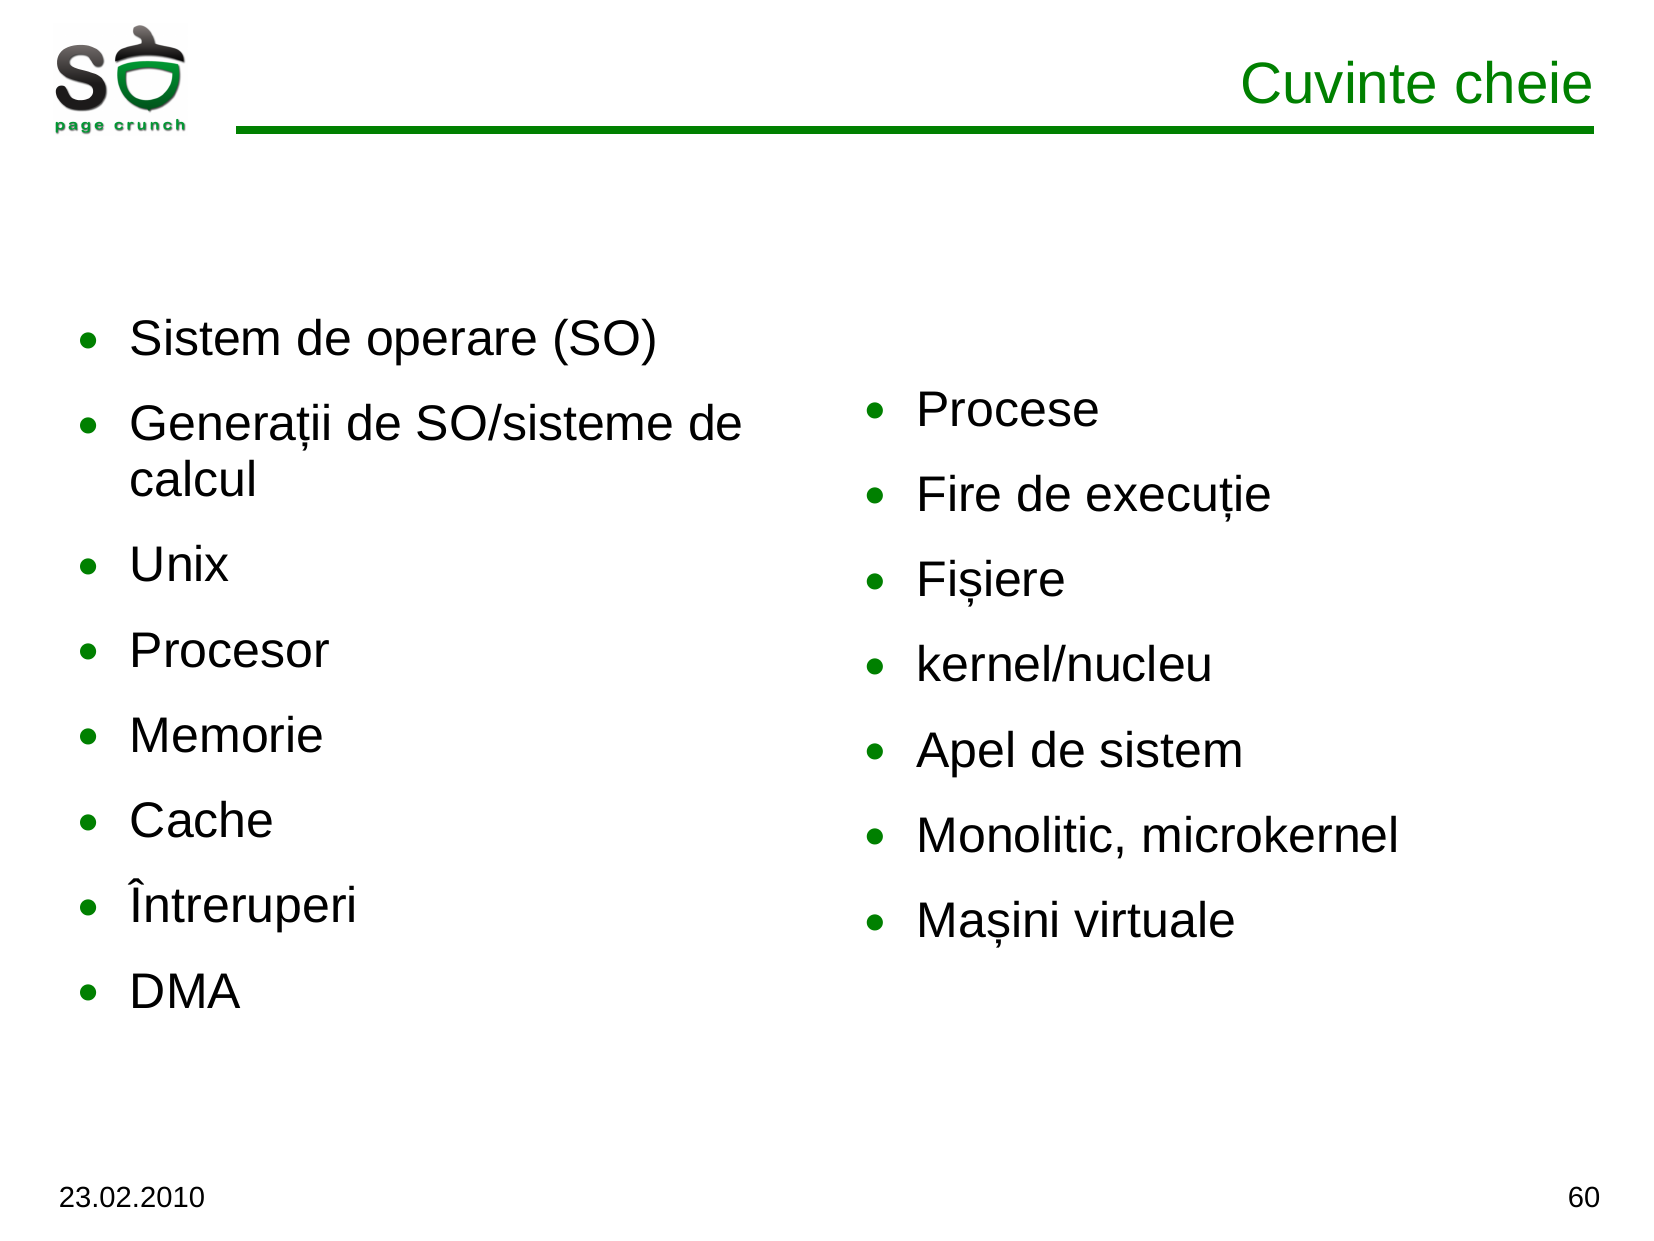

# Cuvinte cheie
Sistem de operare (SO)
Generații de SO/sisteme de calcul
Unix
Procesor
Memorie
Cache
Întreruperi
DMA
Procese
Fire de execuție
Fișiere
kernel/nucleu
Apel de sistem
Monolitic, microkernel
Mașini virtuale
23.02.2010
60